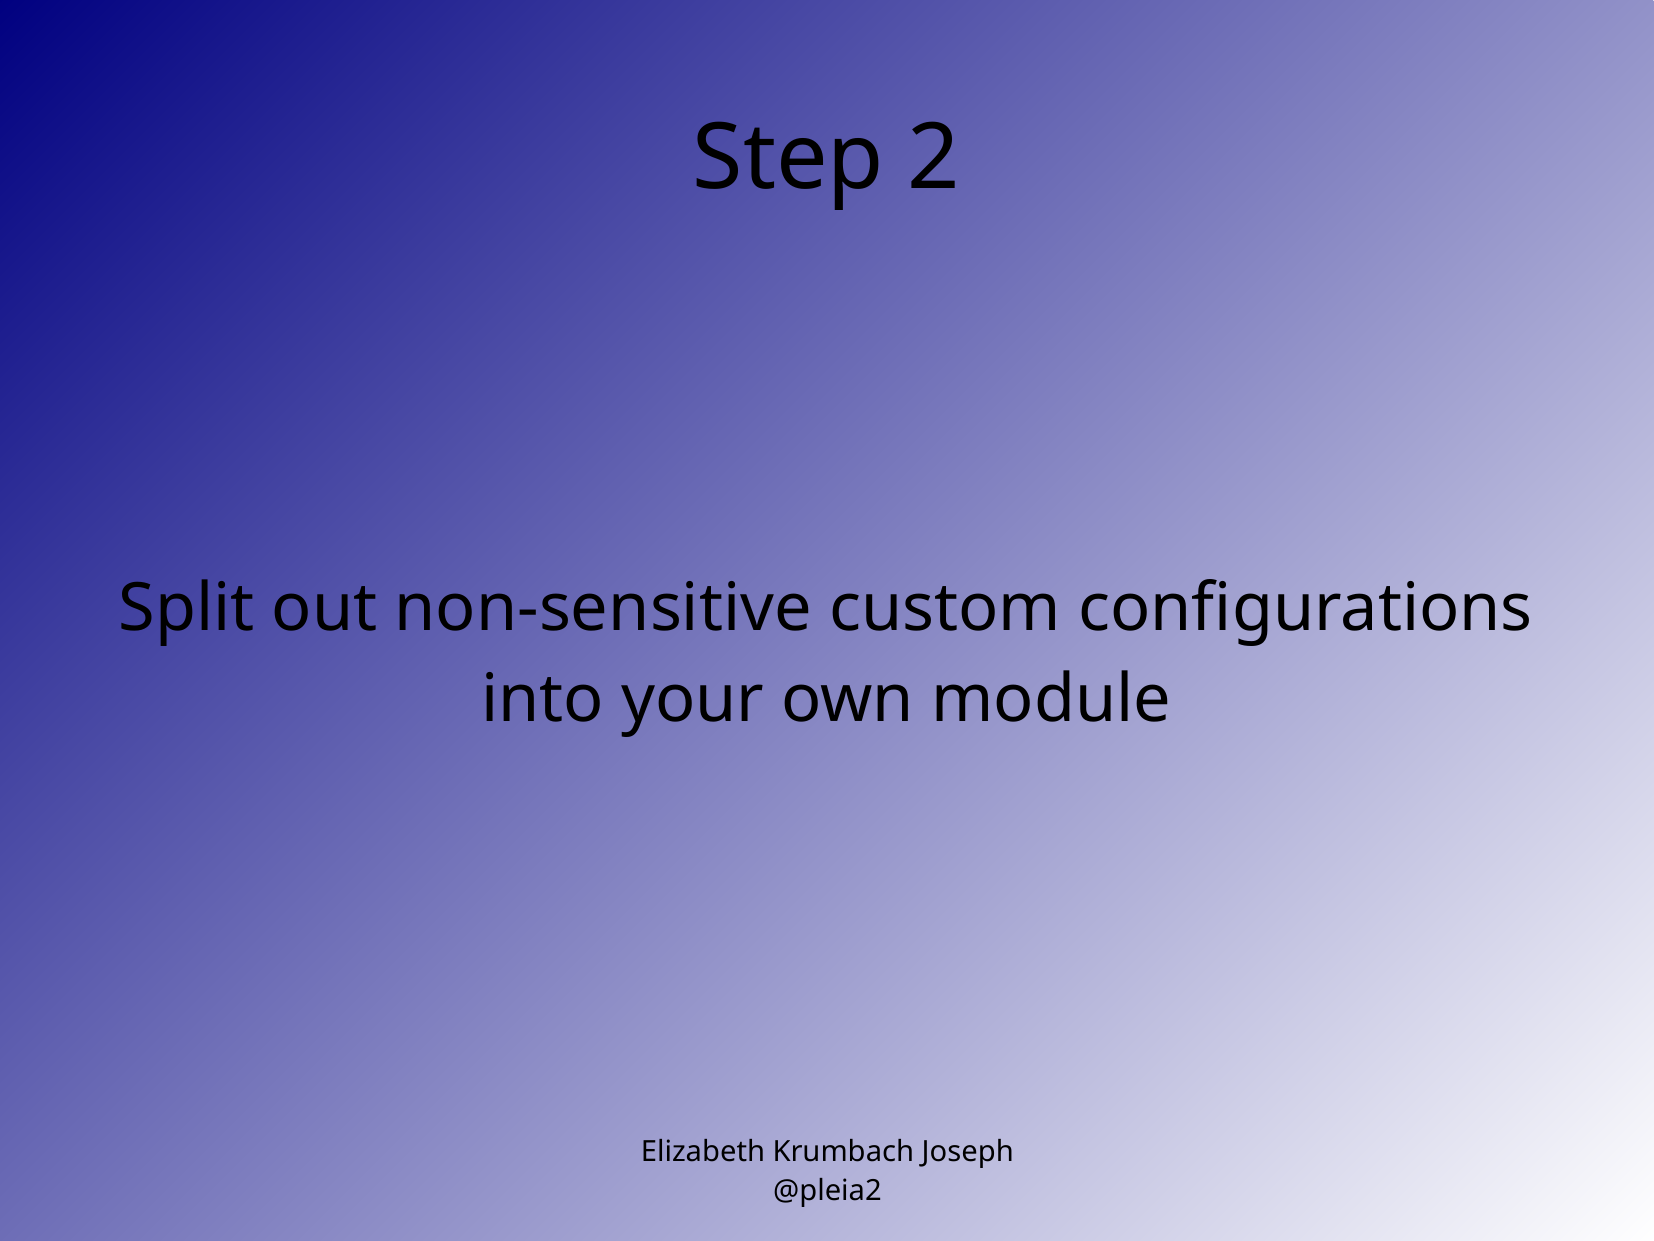

# Step 2
Split out non-sensitive custom configurations into your own module